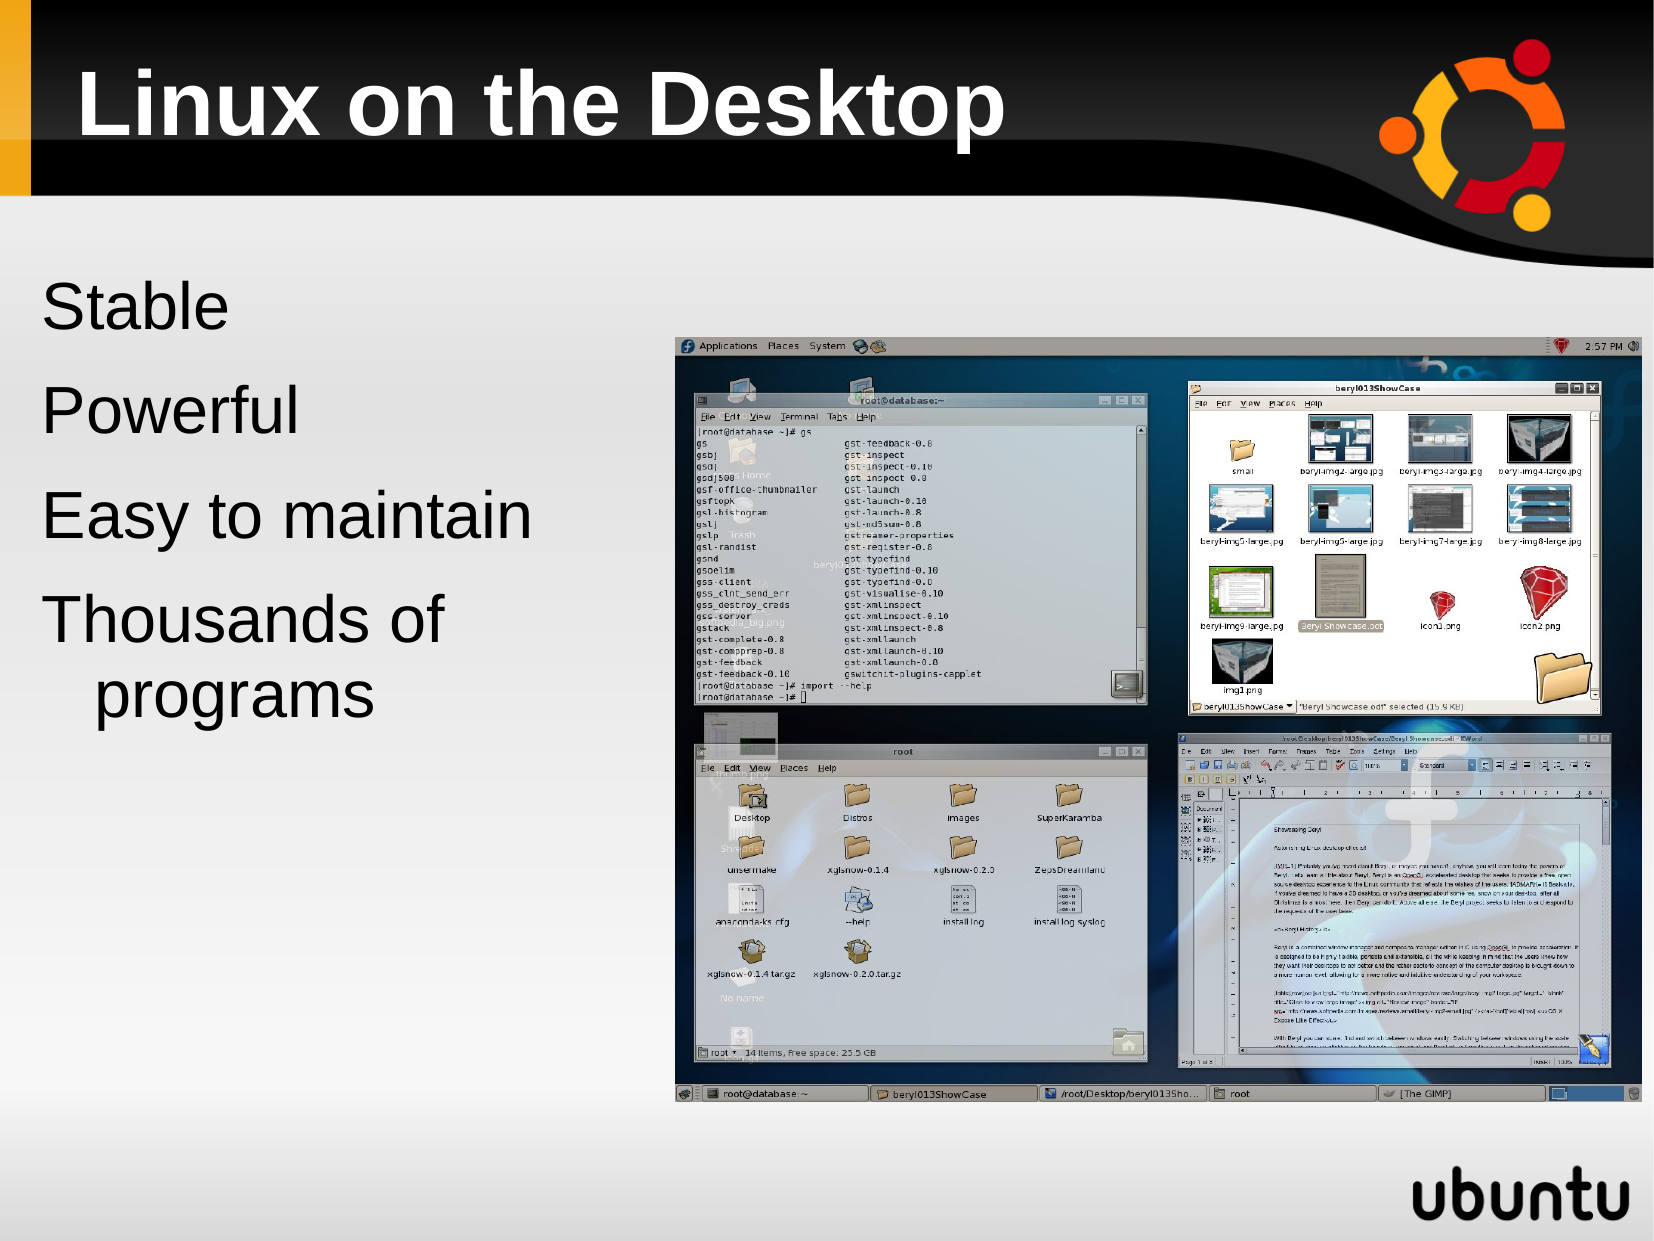

# Linux on the Desktop
Stable
Powerful
Easy to maintain
Thousands of programs